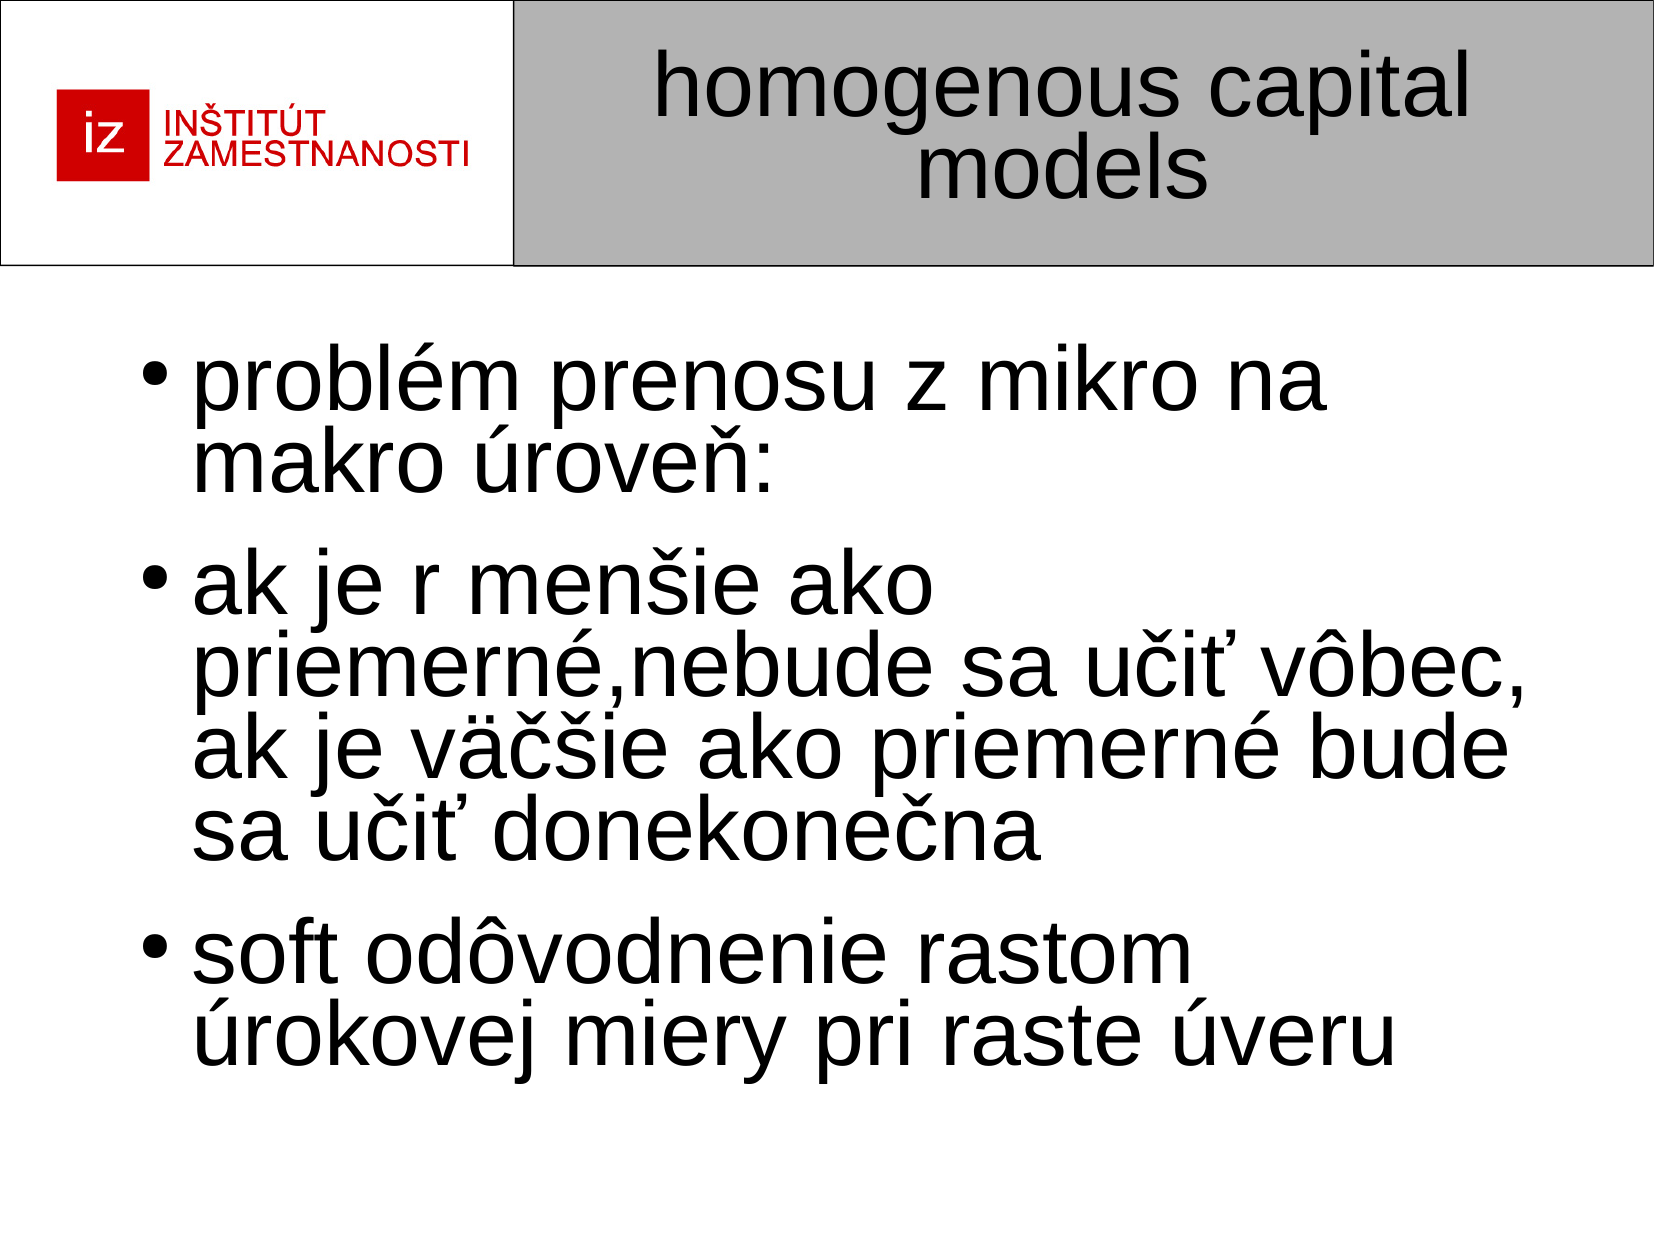

# homogenous capital models
problém prenosu z mikro na makro úroveň:
ak je r menšie ako priemerné,nebude sa učiť vôbec, ak je väčšie ako priemerné bude sa učiť donekonečna
soft odôvodnenie rastom úrokovej miery pri raste úveru